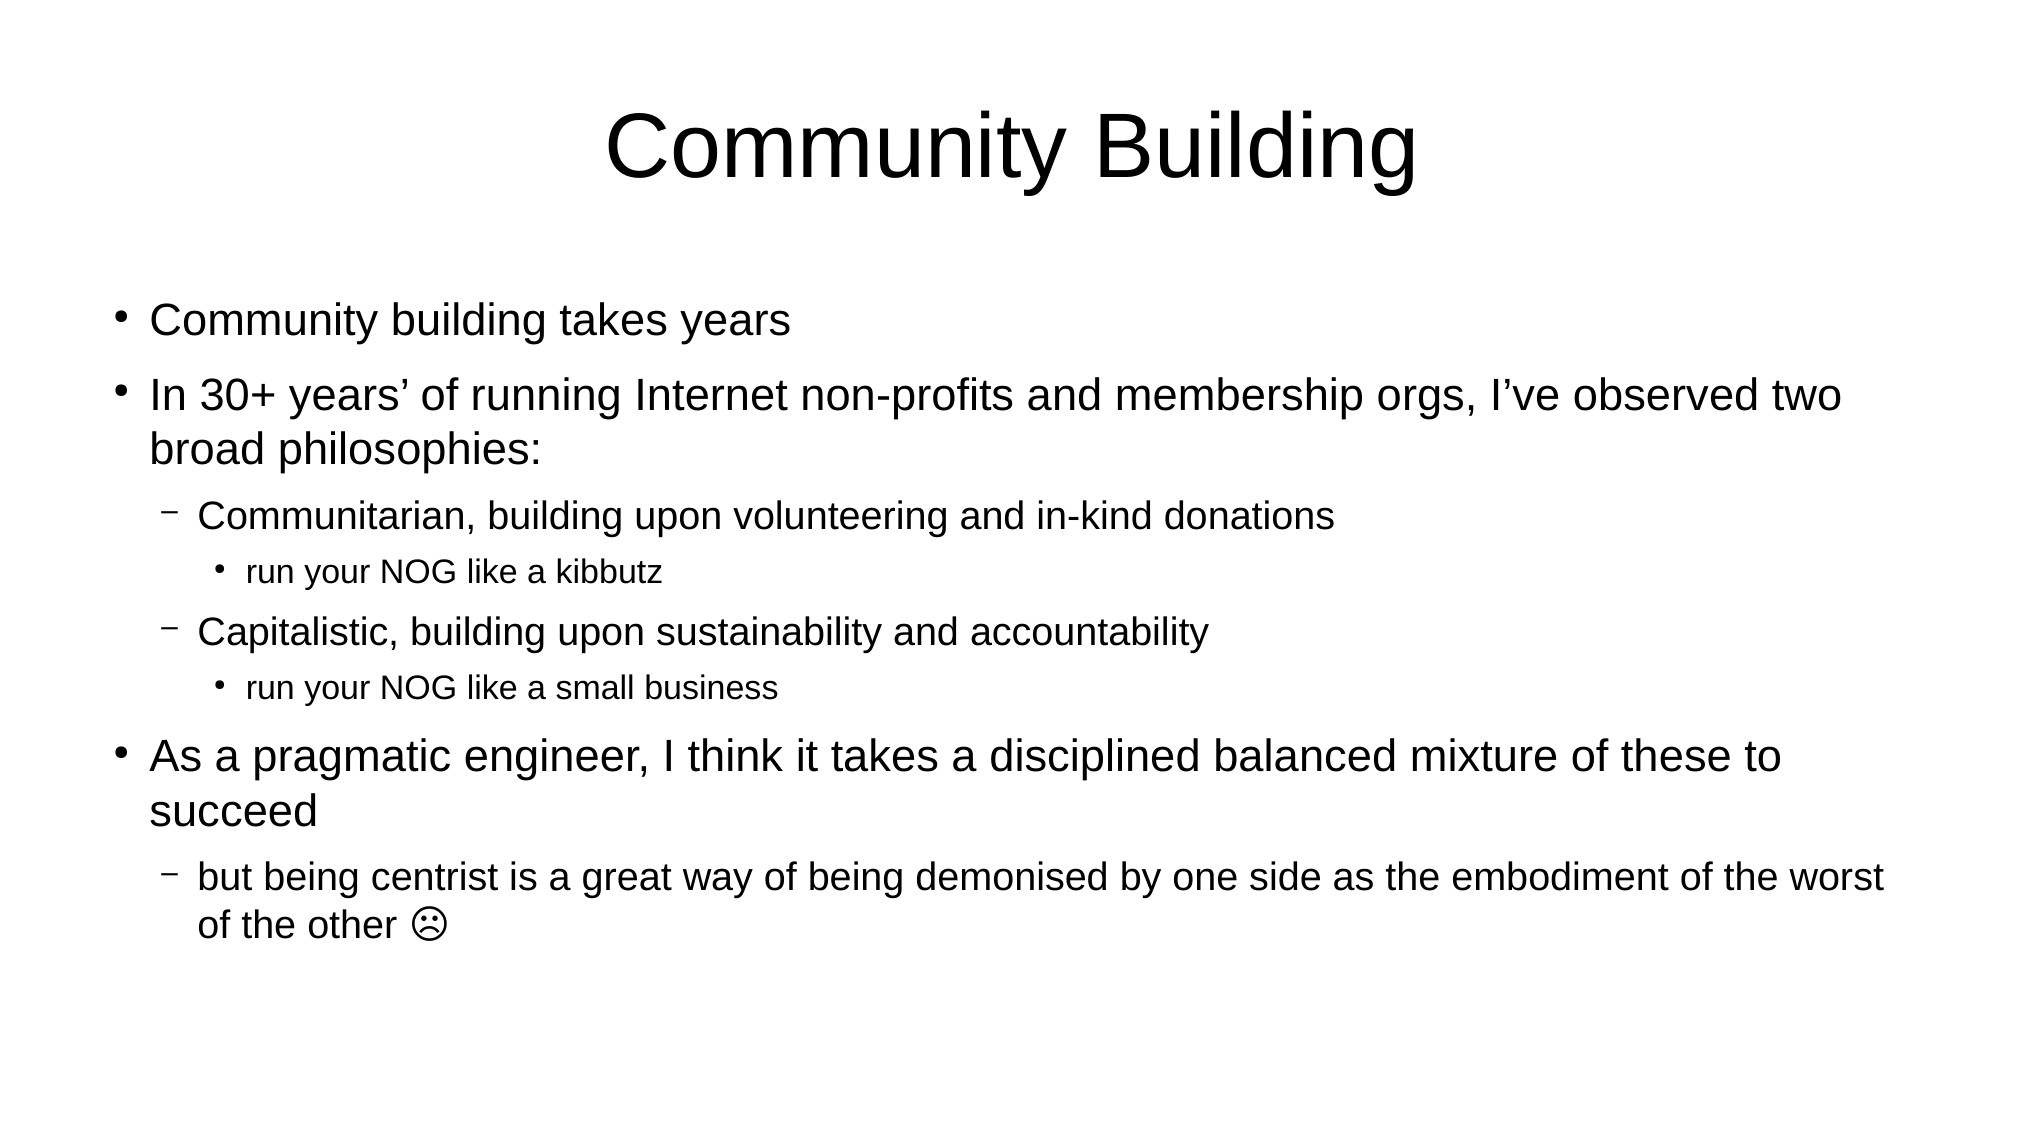

# Community Building
Community building takes years
In 30+ years’ of running Internet non-profits and membership orgs, I’ve observed two broad philosophies:
Communitarian, building upon volunteering and in-kind donations
run your NOG like a kibbutz
Capitalistic, building upon sustainability and accountability
run your NOG like a small business
As a pragmatic engineer, I think it takes a disciplined balanced mixture of these to succeed
but being centrist is a great way of being demonised by one side as the embodiment of the worst of the other ☹